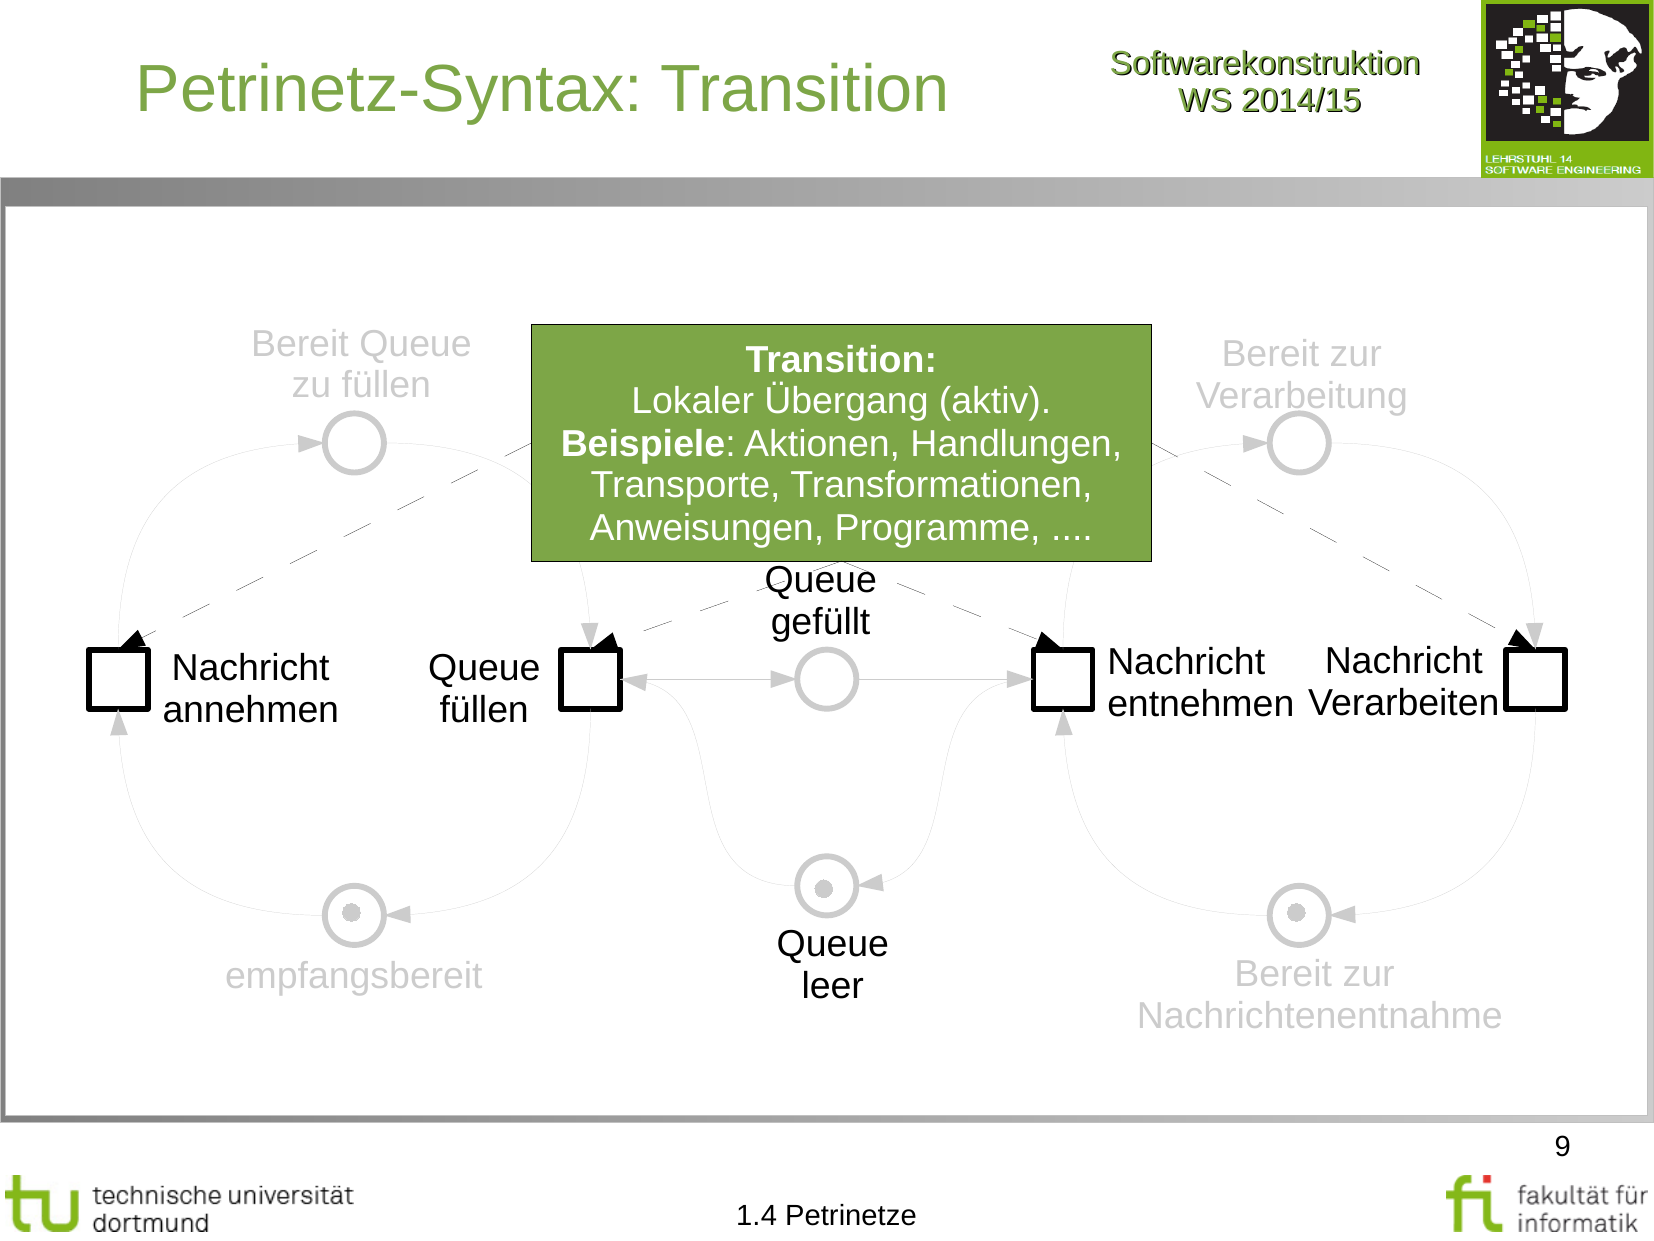

# Petrinetz-Syntax: Transition
Bereit Queue
zu füllen
Transition:
Lokaler Übergang (aktiv).
Beispiele: Aktionen, Handlungen,
Transporte, Transformationen,
Anweisungen, Programme, ....
Bereit zur
Verarbeitung
Queue
gefüllt
Nachricht
Verarbeiten
Nachricht
entnehmen
Nachricht
annehmen
Queue
füllen
Queue
leer
Bereit zur
Nachrichtenentnahme
empfangsbereit
9
1.4 Petrinetze